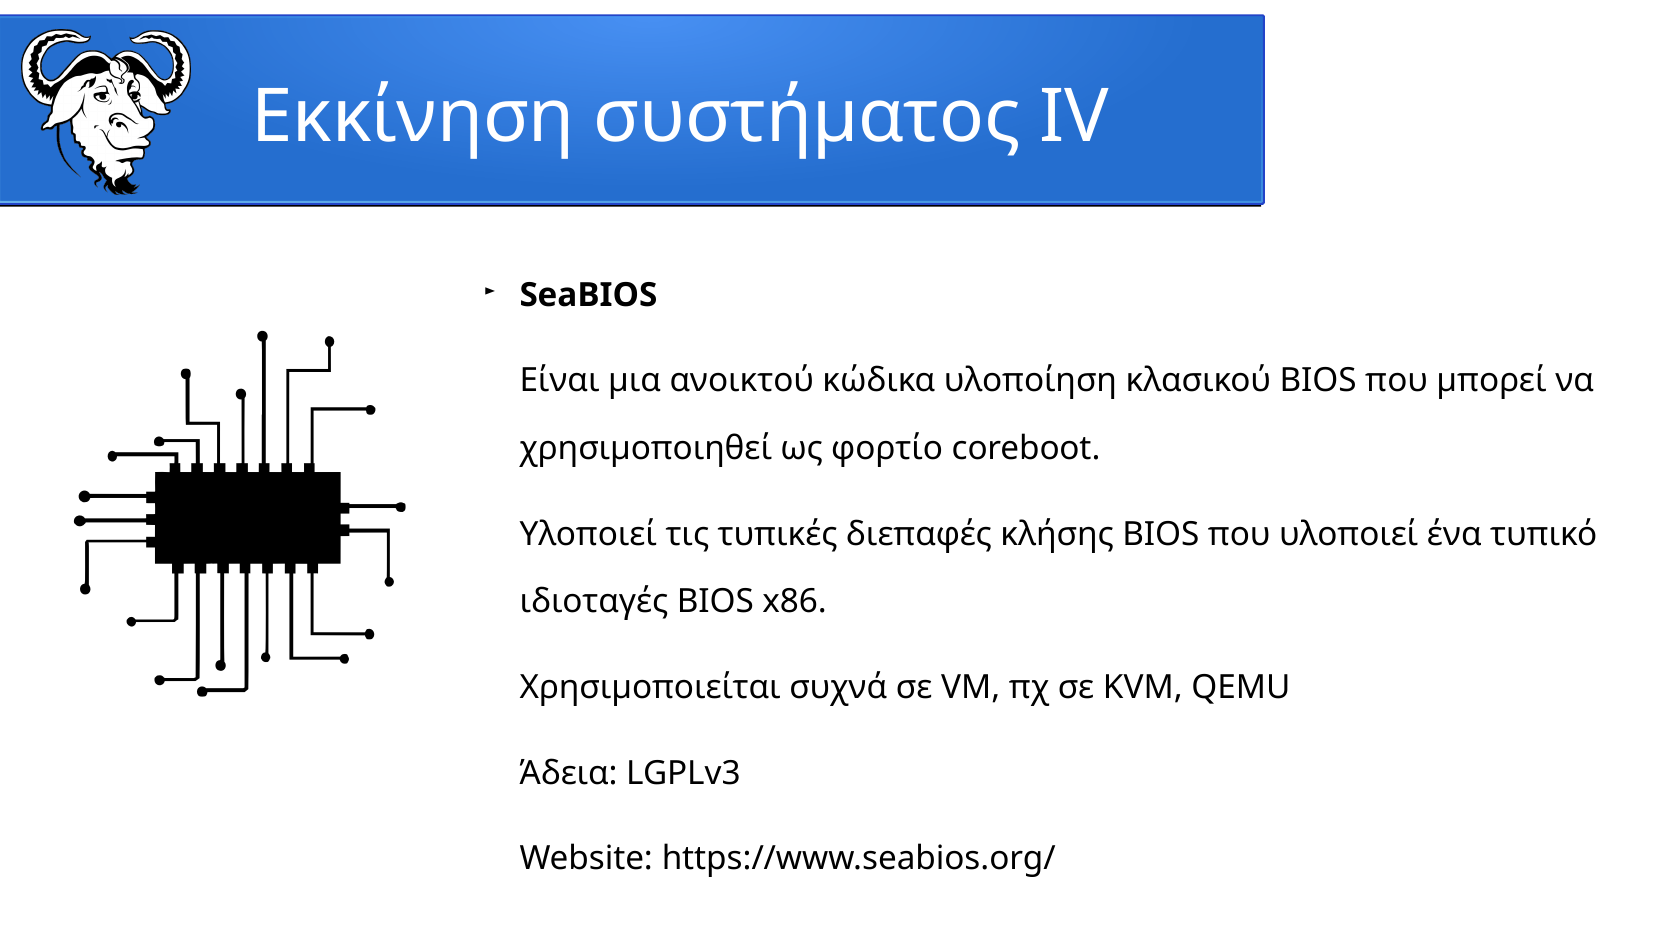

# Εκκίνηση συστήματος IV
SeaBIOS
Είναι μια ανοικτού κώδικα υλοποίηση κλασικού BIOS που μπορεί να χρησιμοποιηθεί ως φορτίο coreboot.
Υλοποιεί τις τυπικές διεπαφές κλήσης BIOS που υλοποιεί ένα τυπικό ιδιοταγές BIOS x86.
Χρησιμοποιείται συχνά σε VM, πχ σε KVM, QEMU
Άδεια: LGPLv3
Website: https://www.seabios.org/